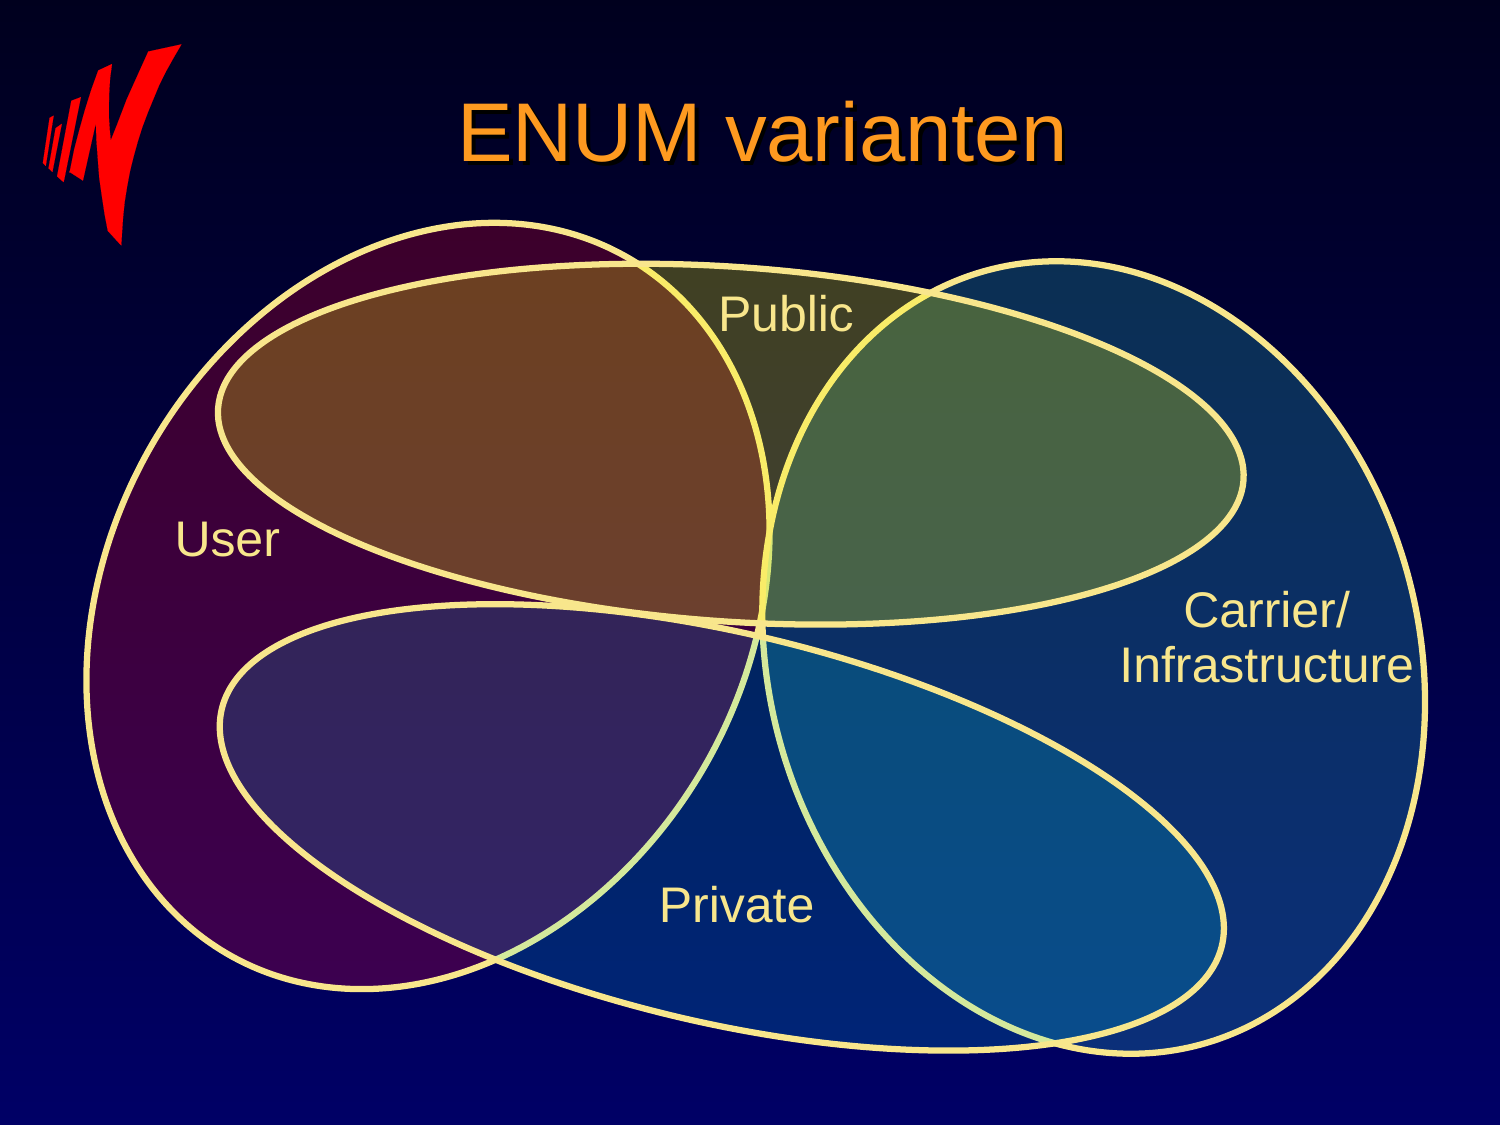

# ENUM varianten
Public
User
Carrier/
Infrastructure
Private